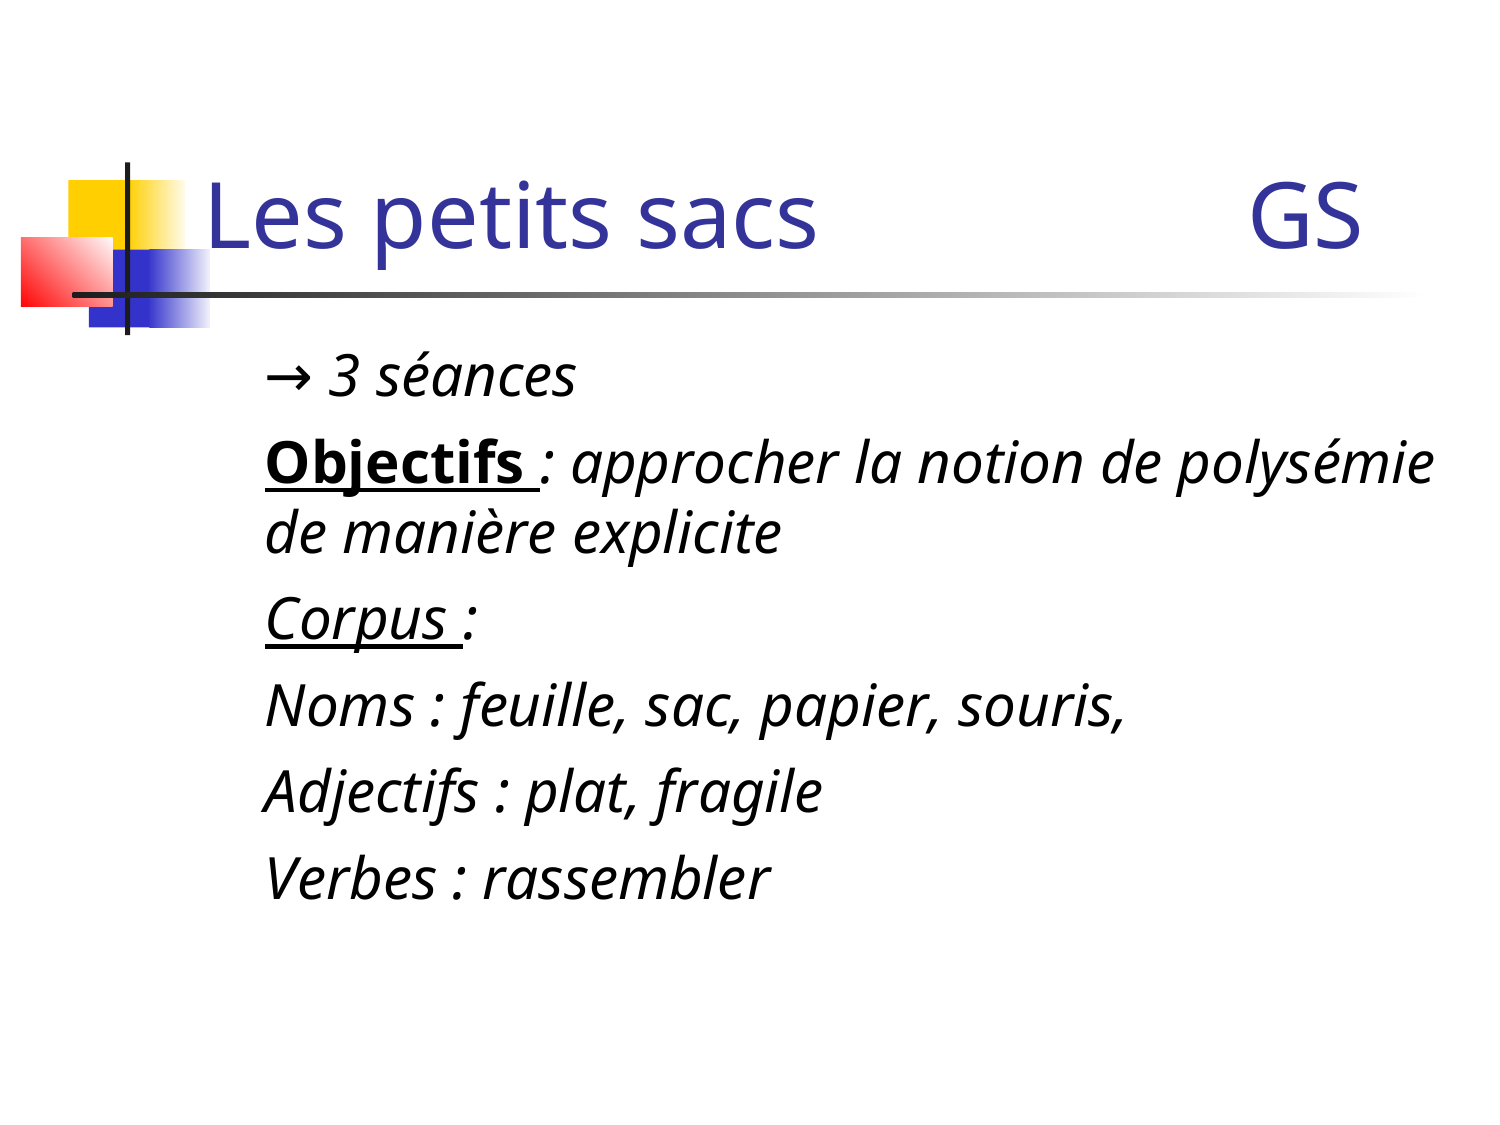

# Les petits sacs GS
→ 3 séances
Objectifs : approcher la notion de polysémie de manière explicite
Corpus :
Noms : feuille, sac, papier, souris,
Adjectifs : plat, fragile
Verbes : rassembler